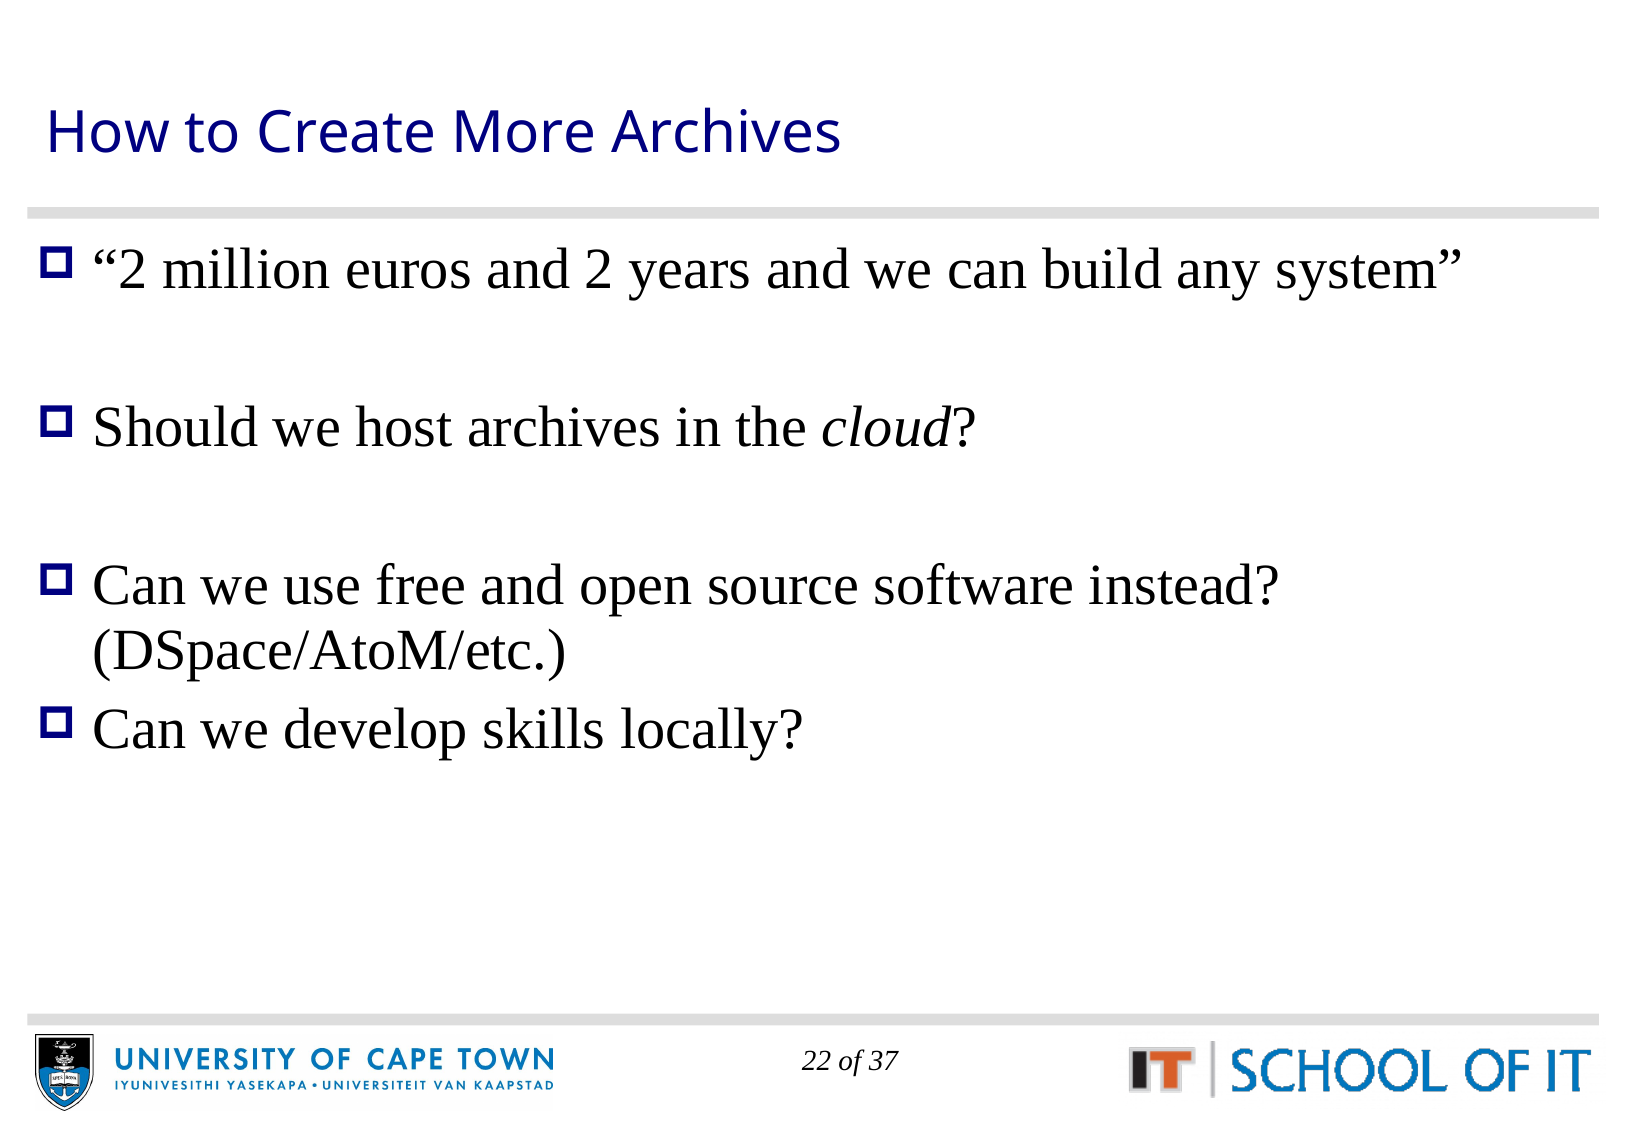

# How to Create More Archives
“2 million euros and 2 years and we can build any system”
Should we host archives in the cloud?
Can we use free and open source software instead? (DSpace/AtoM/etc.)
Can we develop skills locally?
22